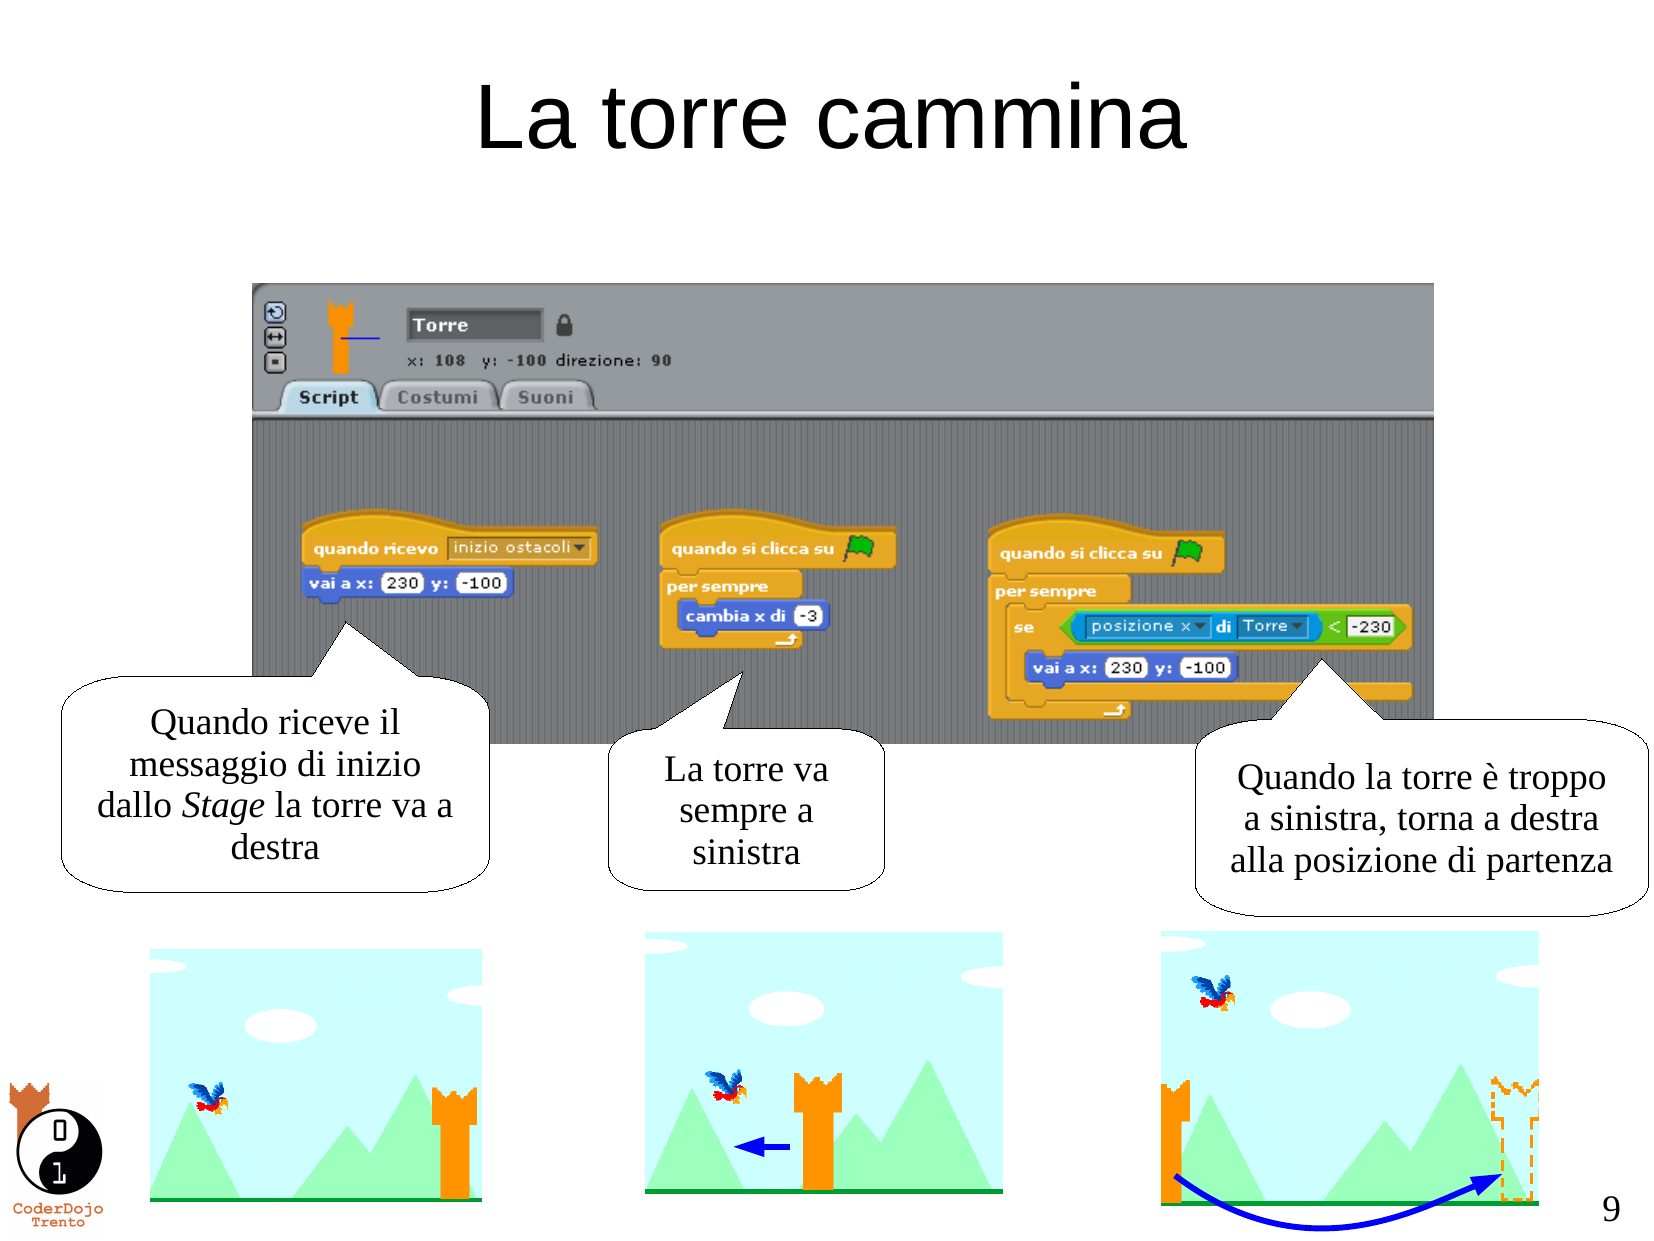

# La torre cammina
Quando riceve il messaggio di inizio dallo Stage la torre va a destra
Quando la torre è troppo a sinistra, torna a destra alla posizione di partenza
La torre va sempre a sinistra
9